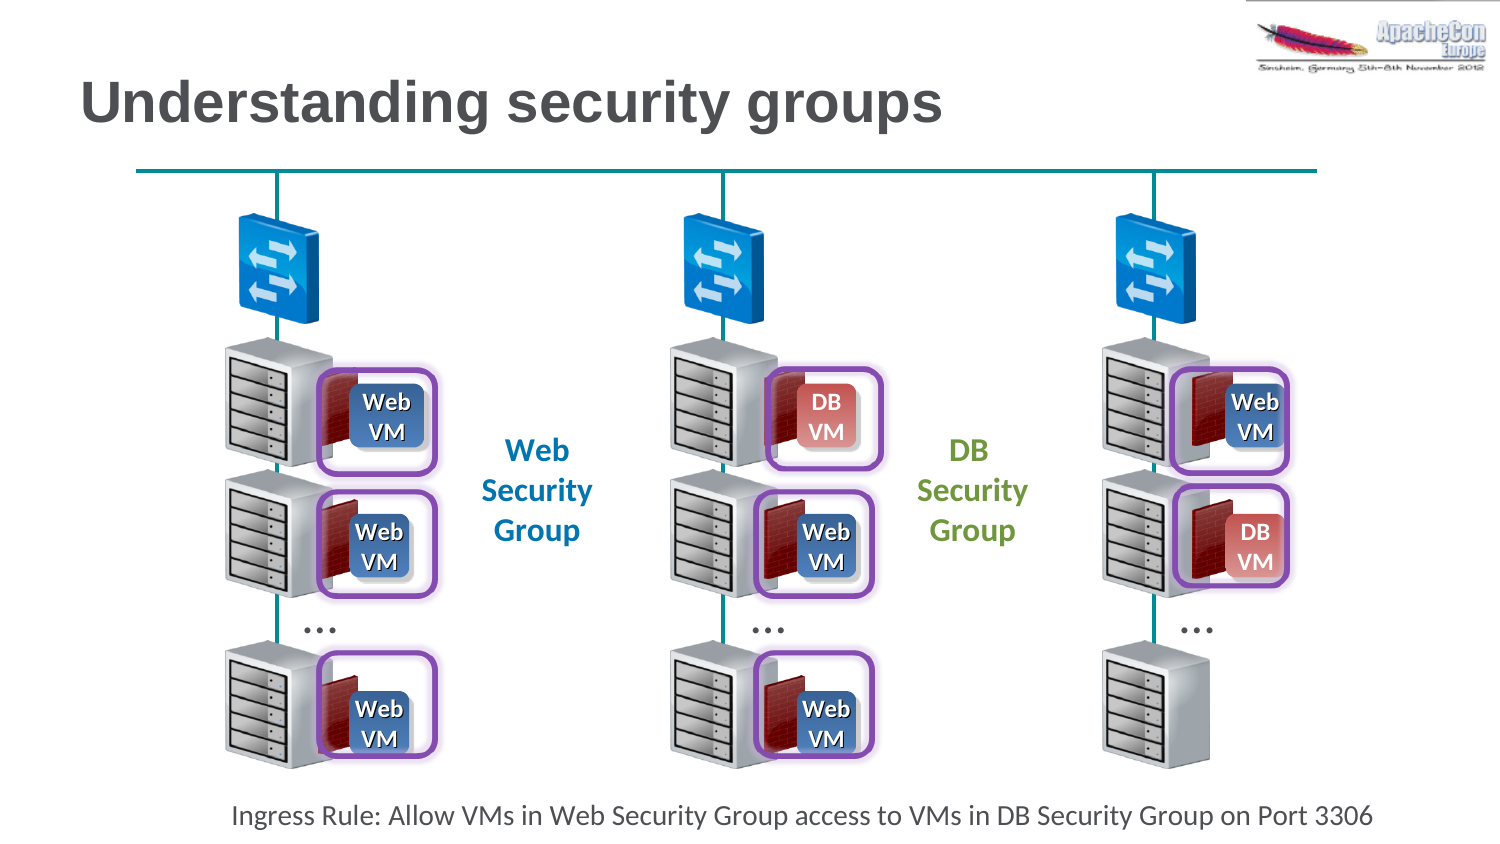

# Understanding security groups
Web VM
DB VM
Web VM
Web
Security Group
DB
Security Group
Web VM
Web VM
DB VM
…
…
…
Web VM
Web VM
Ingress Rule: Allow VMs in Web Security Group access to VMs in DB Security Group on Port 3306